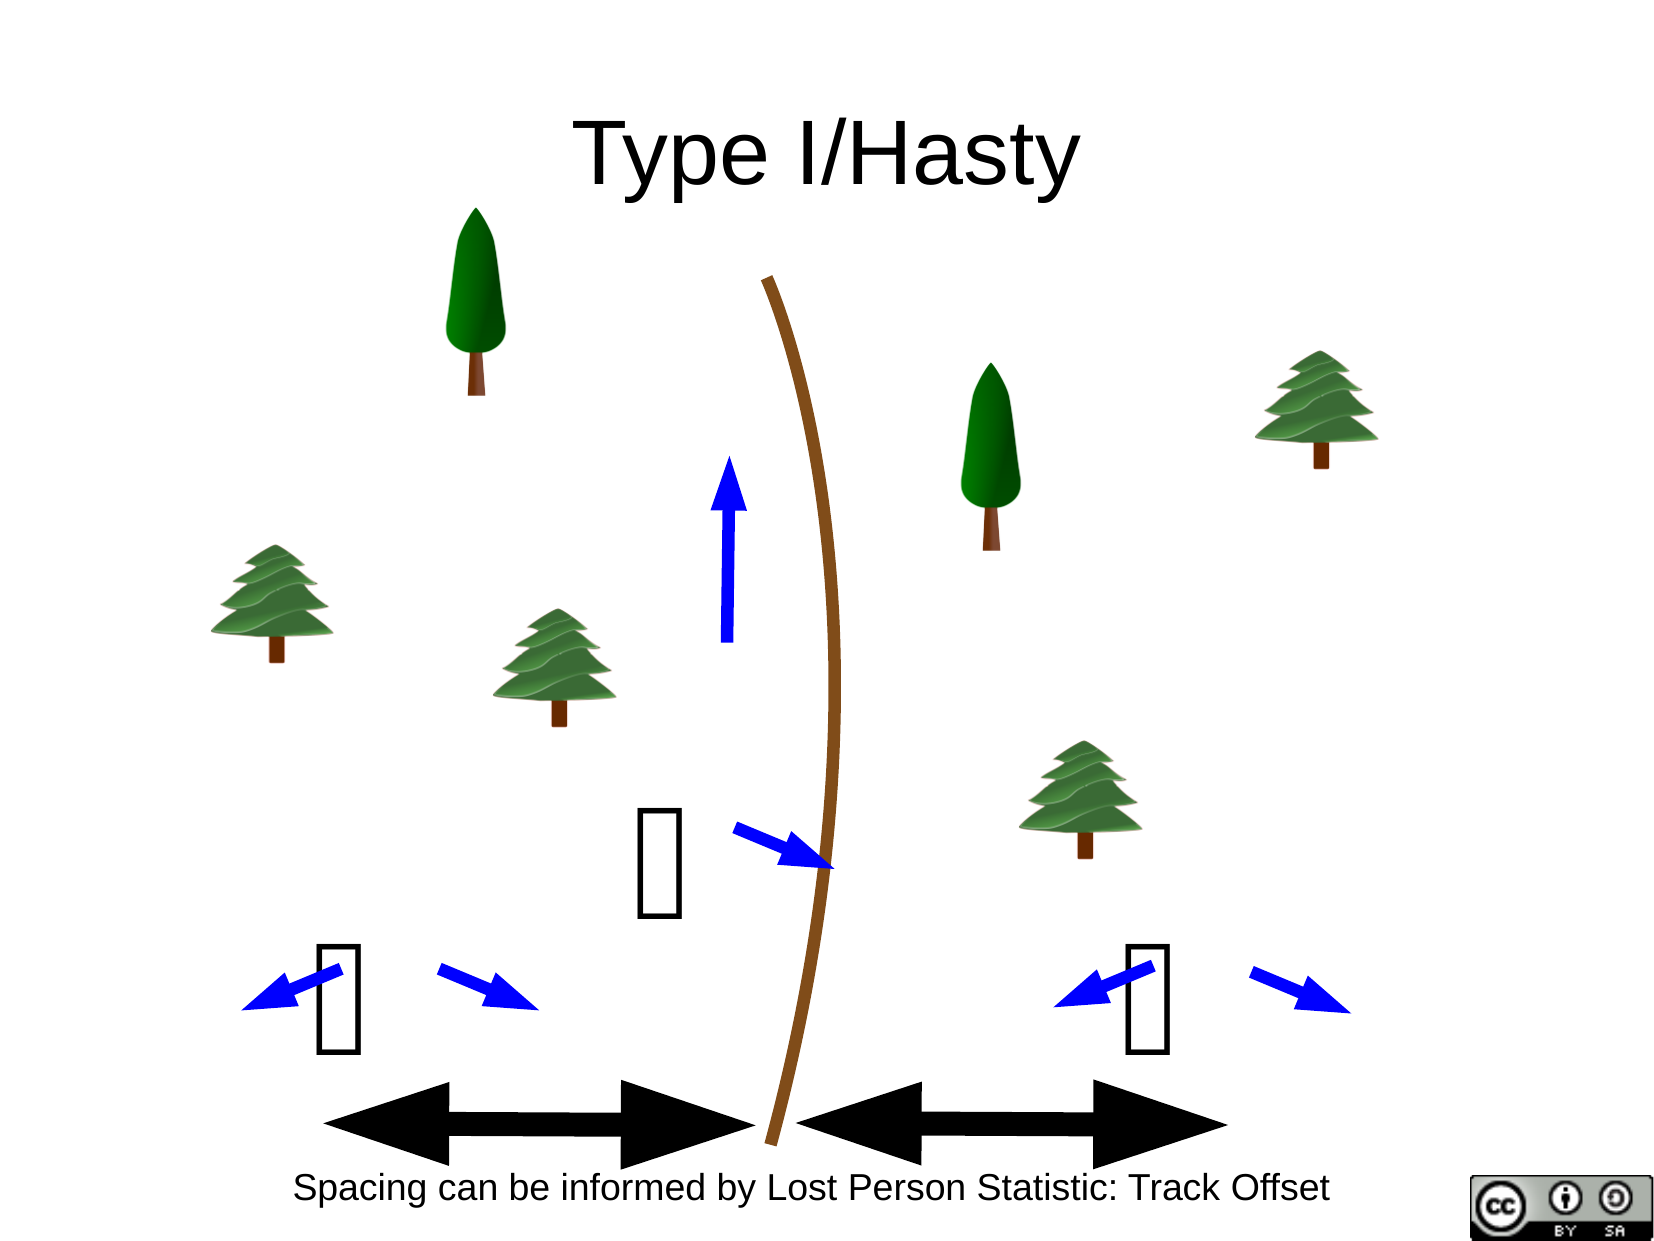

# Type I/Hasty



Spacing can be informed by Lost Person Statistic: Track Offset